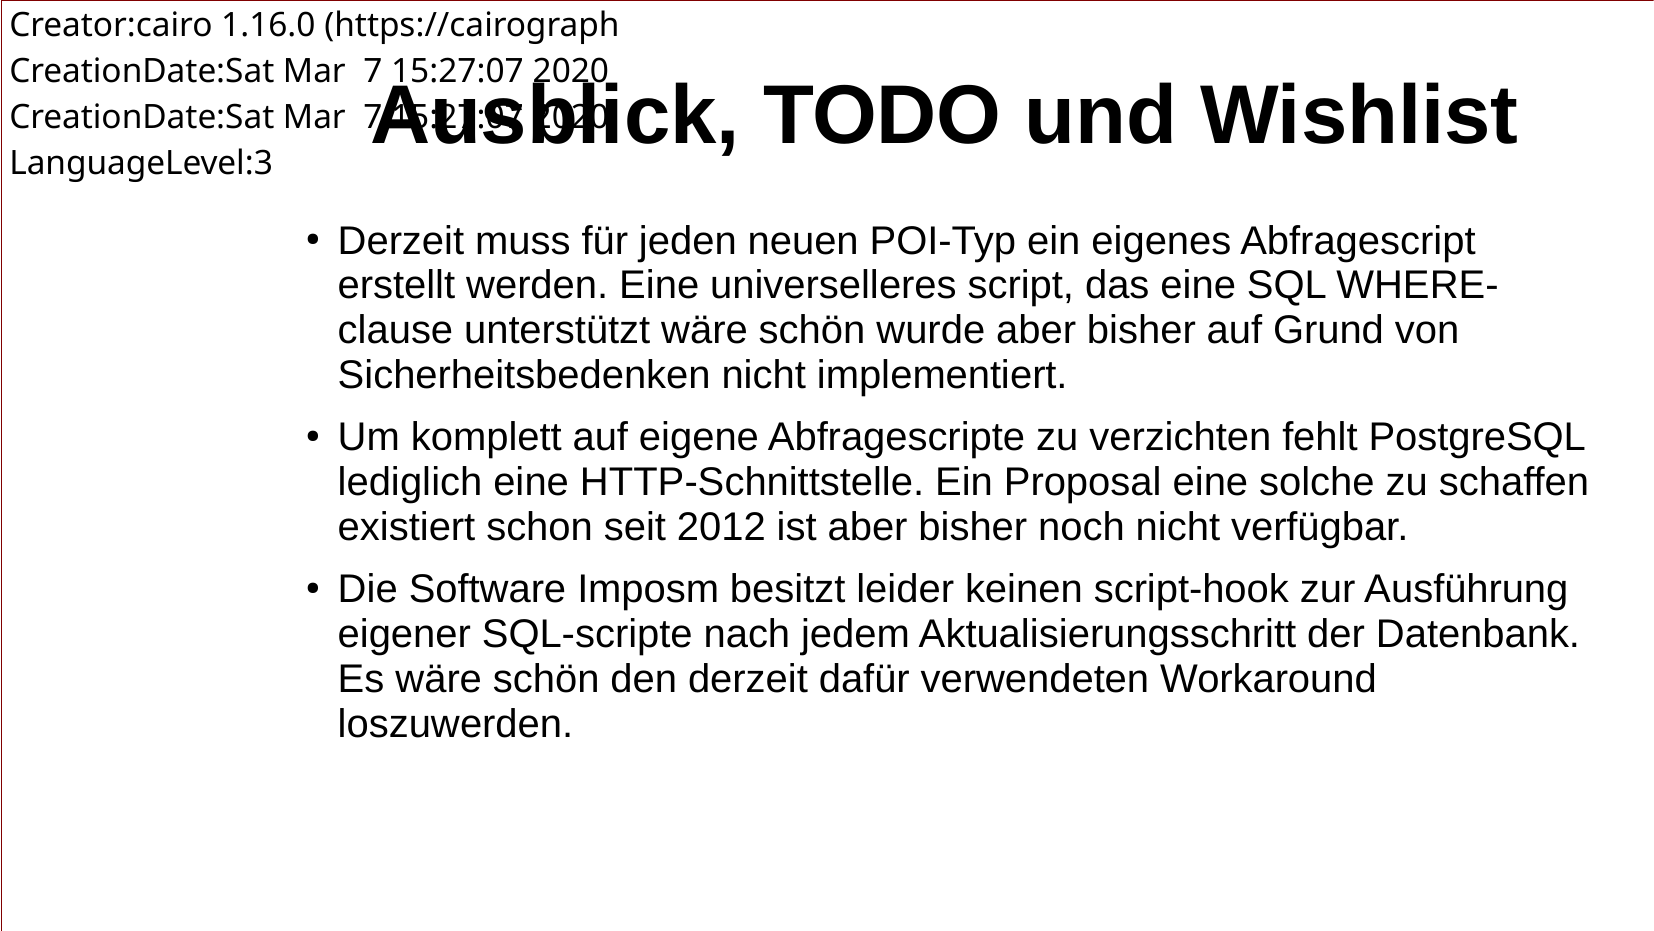

# Ausblick, TODO und Wishlist
Derzeit muss für jeden neuen POI-Typ ein eigenes Abfragescript erstellt werden. Eine universelleres script, das eine SQL WHERE-clause unterstützt wäre schön wurde aber bisher auf Grund von Sicherheitsbedenken nicht implementiert.
Um komplett auf eigene Abfragescripte zu verzichten fehlt PostgreSQL lediglich eine HTTP-Schnittstelle. Ein Proposal eine solche zu schaffen existiert schon seit 2012 ist aber bisher noch nicht verfügbar.
Die Software Imposm besitzt leider keinen script-hook zur Ausführung eigener SQL-scripte nach jedem Aktualisierungsschritt der Datenbank. Es wäre schön den derzeit dafür verwendeten Workaround loszuwerden.